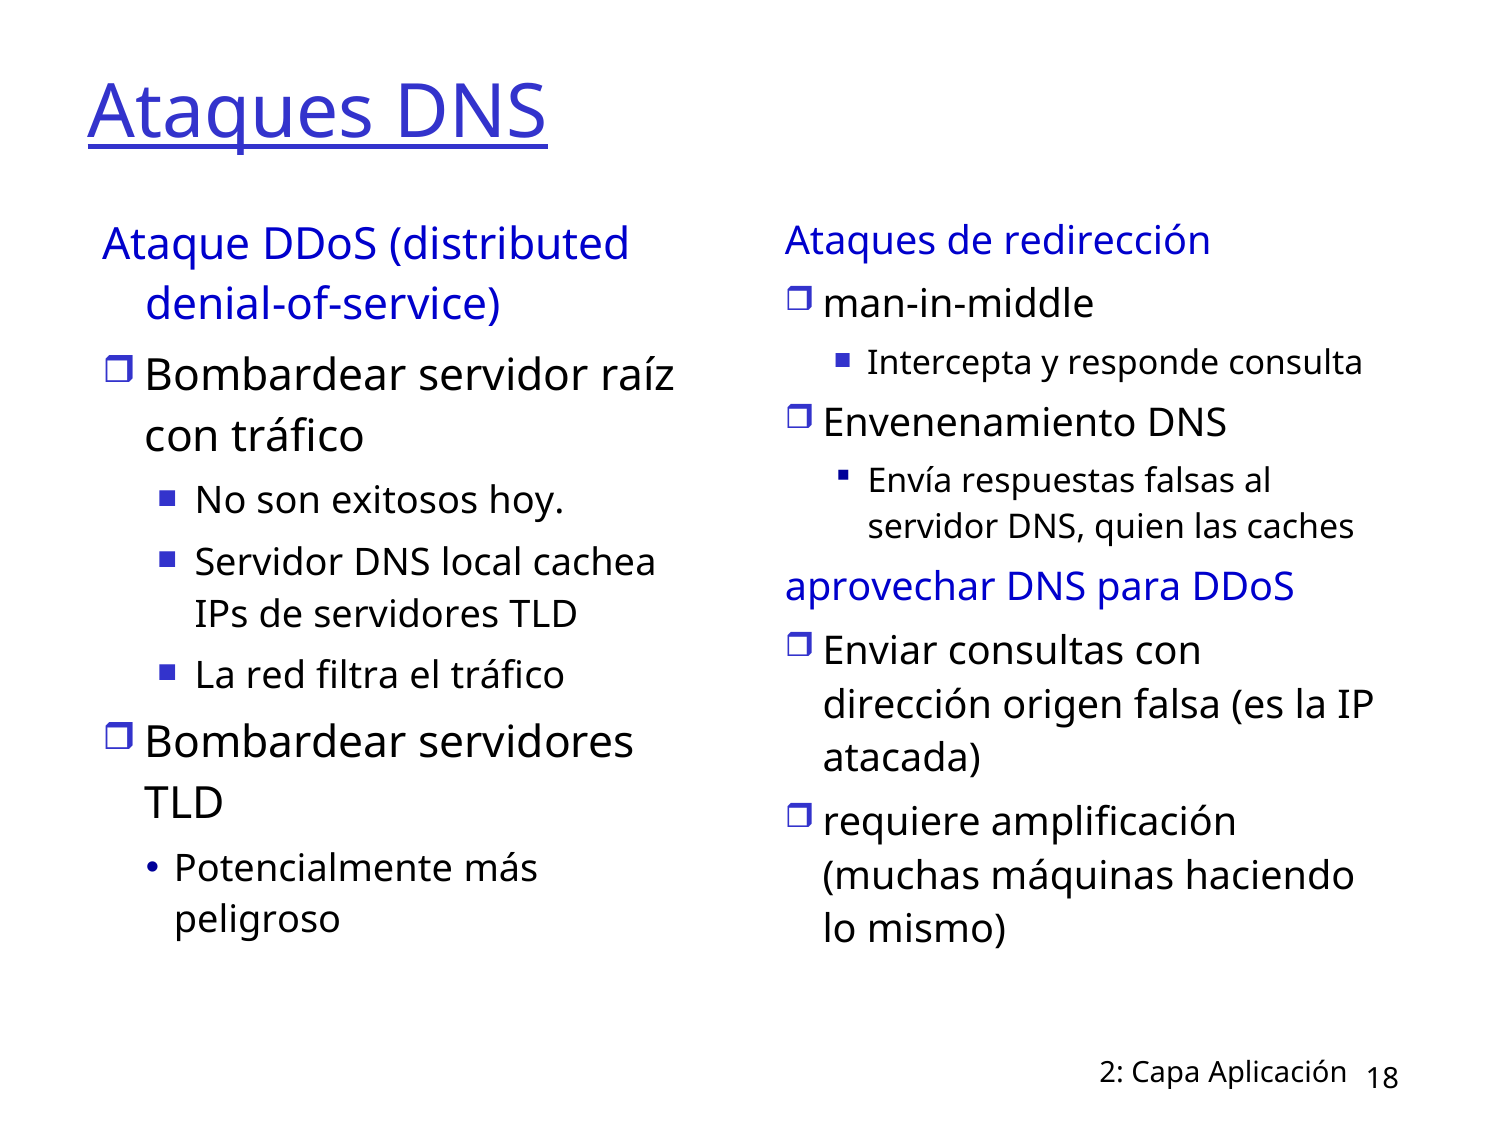

# Ataques DNS
Ataque DDoS (distributed denial-of-service)
Bombardear servidor raíz con tráfico
No son exitosos hoy.
Servidor DNS local cachea IPs de servidores TLD
La red filtra el tráfico
Bombardear servidores TLD
Potencialmente más peligroso
Ataques de redirección
man-in-middle
Intercepta y responde consulta
Envenenamiento DNS
Envía respuestas falsas al servidor DNS, quien las caches
aprovechar DNS para DDoS
Enviar consultas con dirección origen falsa (es la IP atacada)
requiere amplificación (muchas máquinas haciendo lo mismo)